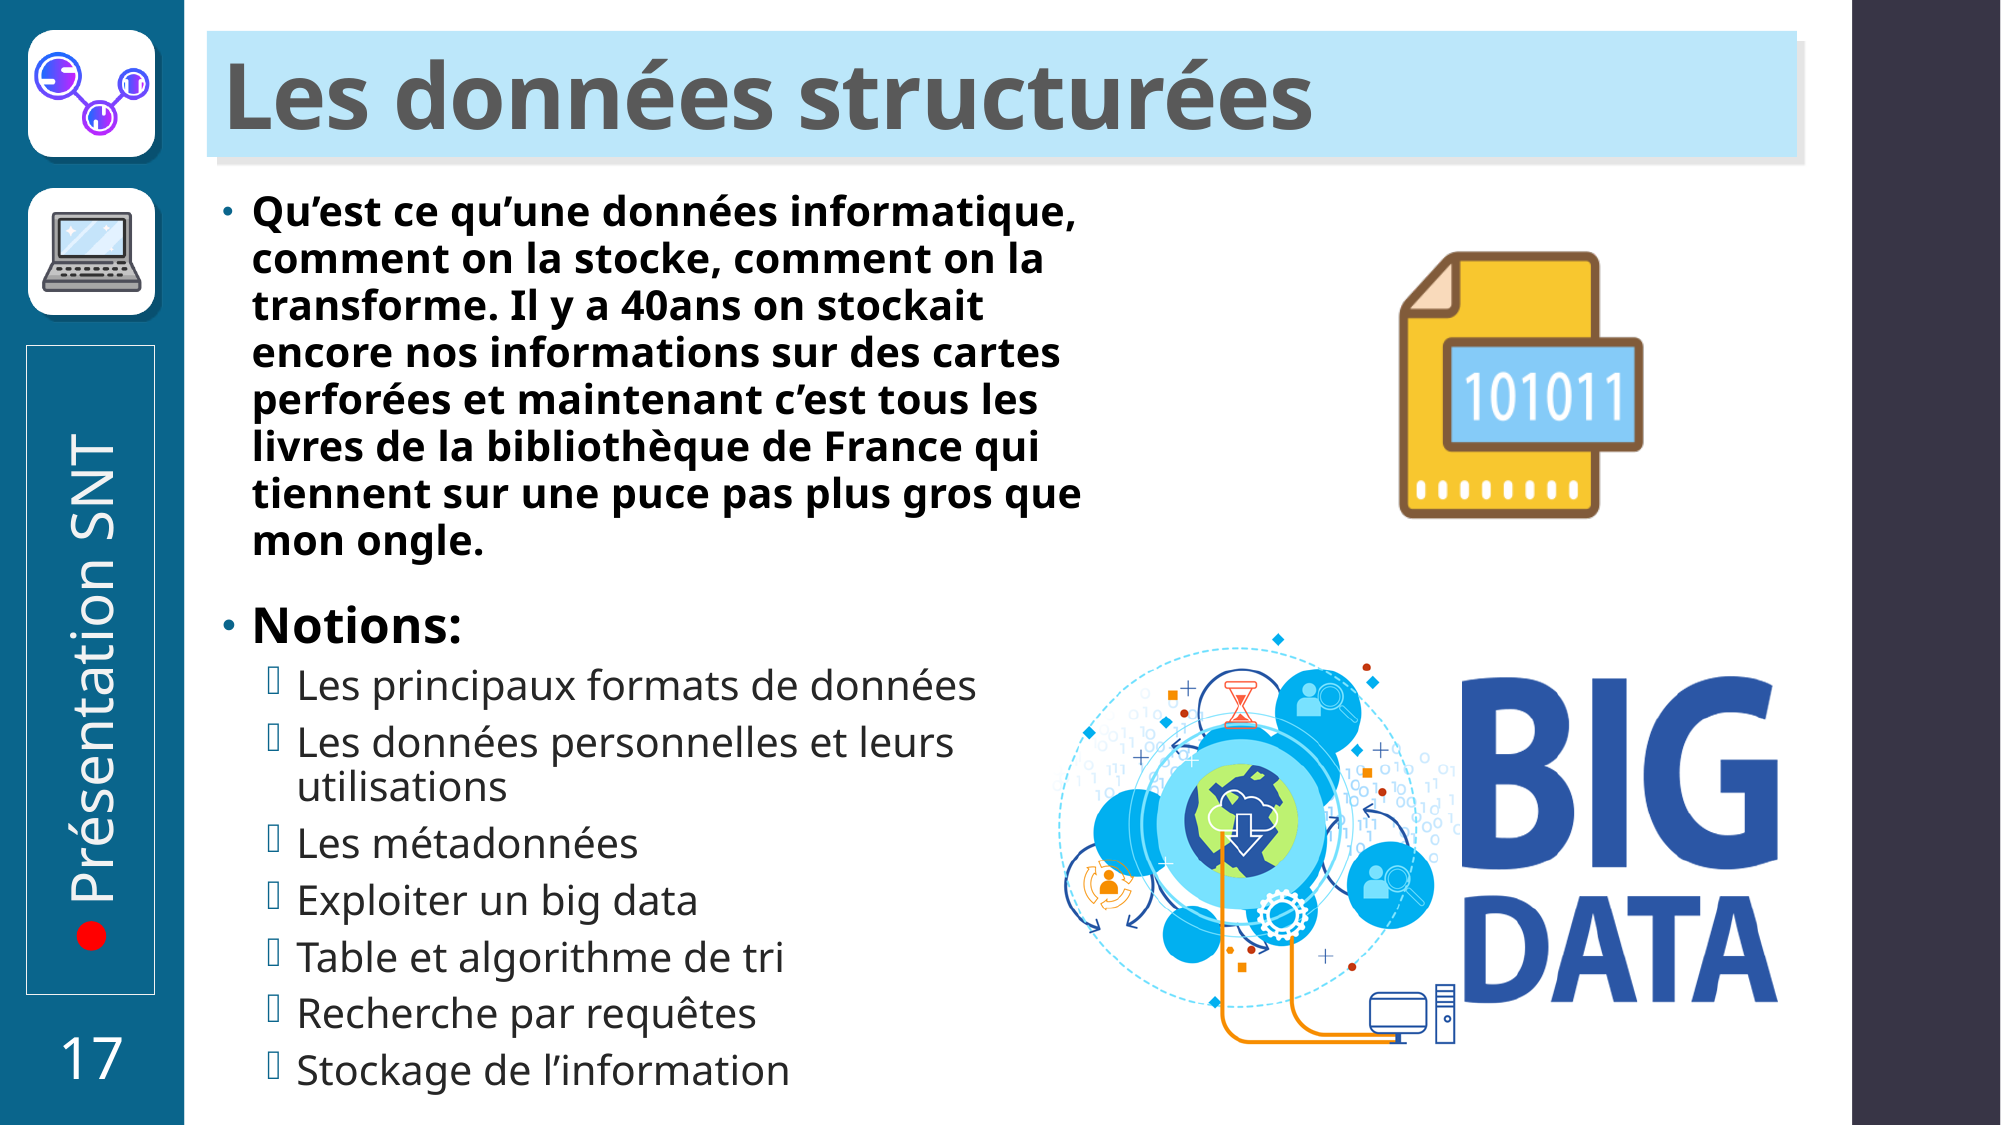

# Les données structurées
Qu’est ce qu’une données informatique, comment on la stocke, comment on la transforme. Il y a 40ans on stockait encore nos informations sur des cartes perforées et maintenant c’est tous les livres de la bibliothèque de France qui tiennent sur une puce pas plus gros que mon ongle.
Notions:
Les principaux formats de données
Les données personnelles et leurs utilisations
Les métadonnées
Exploiter un big data
Table et algorithme de tri
Recherche par requêtes
Stockage de l’information
Présentation SNT